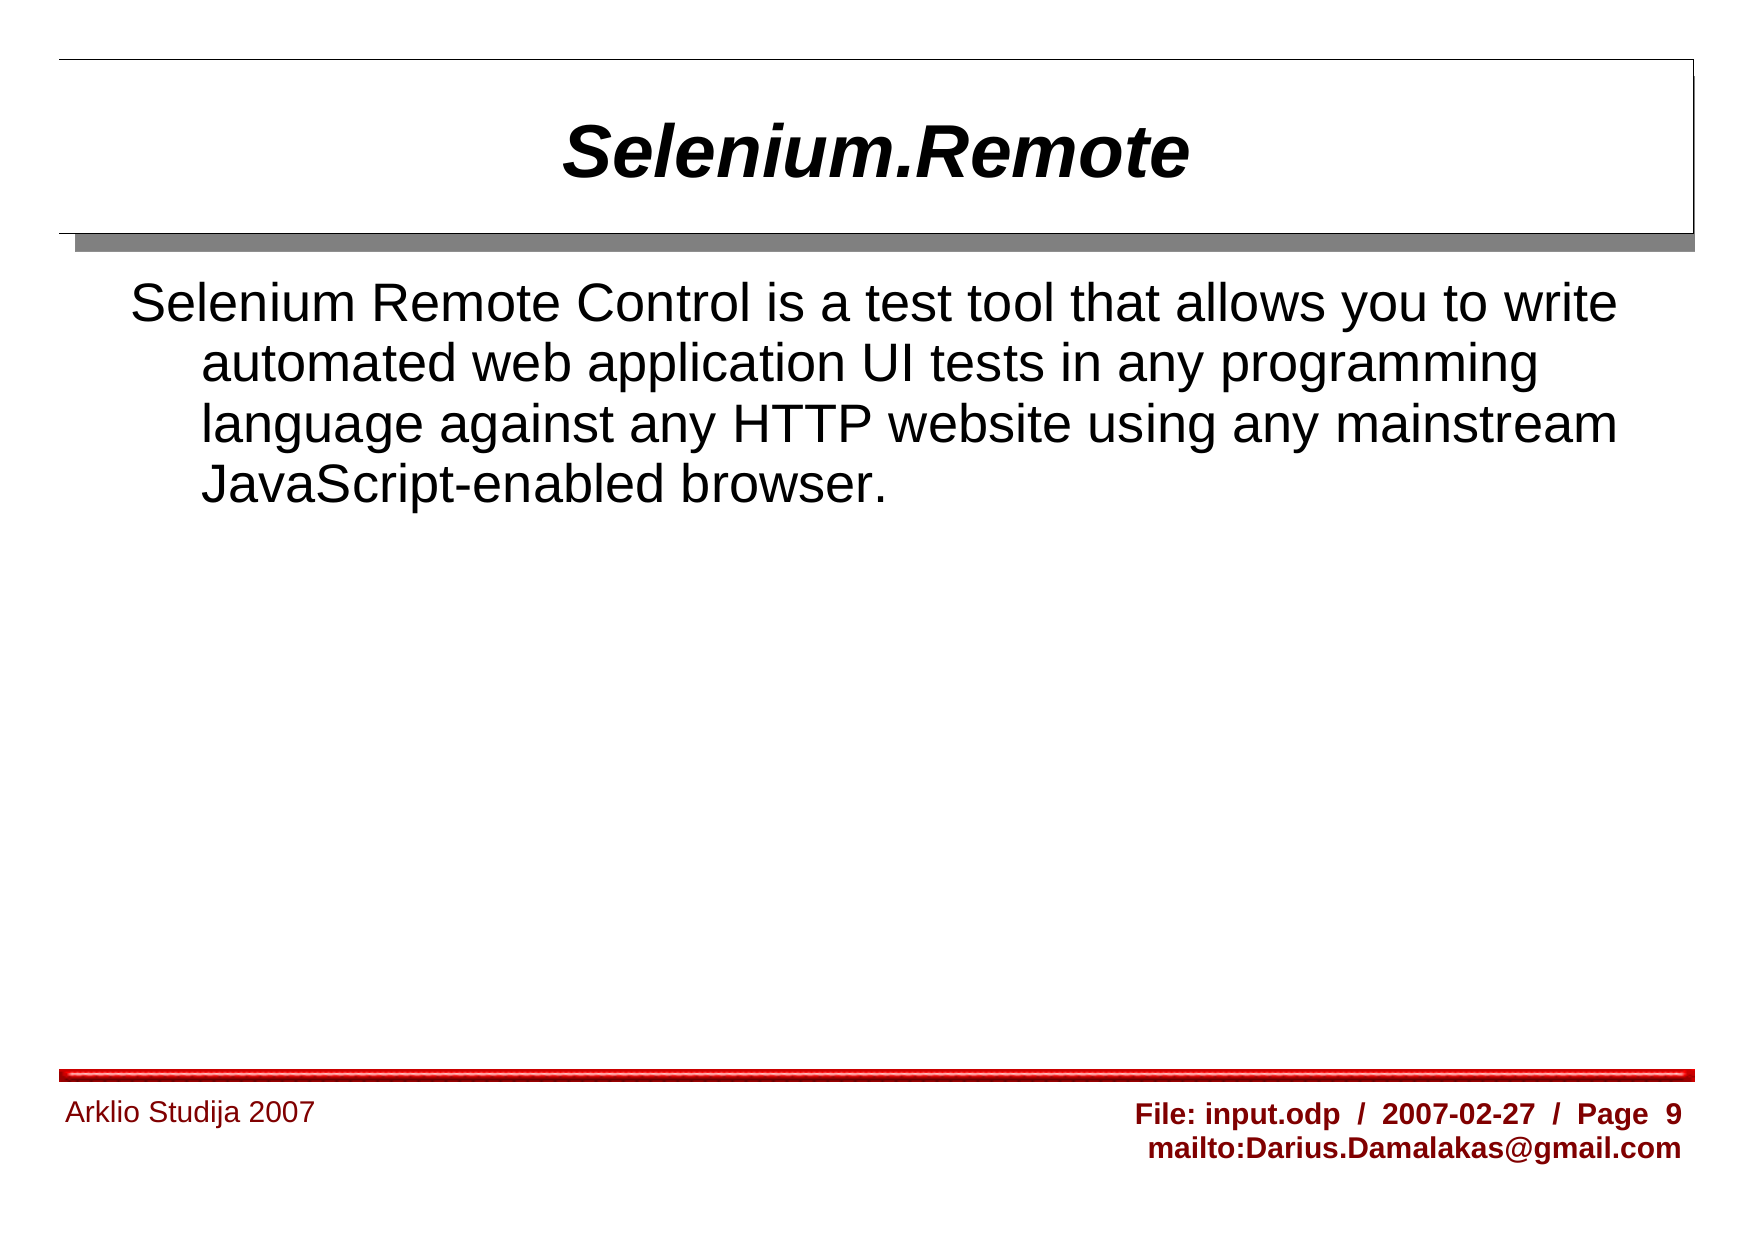

# Selenium.Remote
Selenium Remote Control is a test tool that allows you to write automated web application UI tests in any programming language against any HTTP website using any mainstream JavaScript-enabled browser.